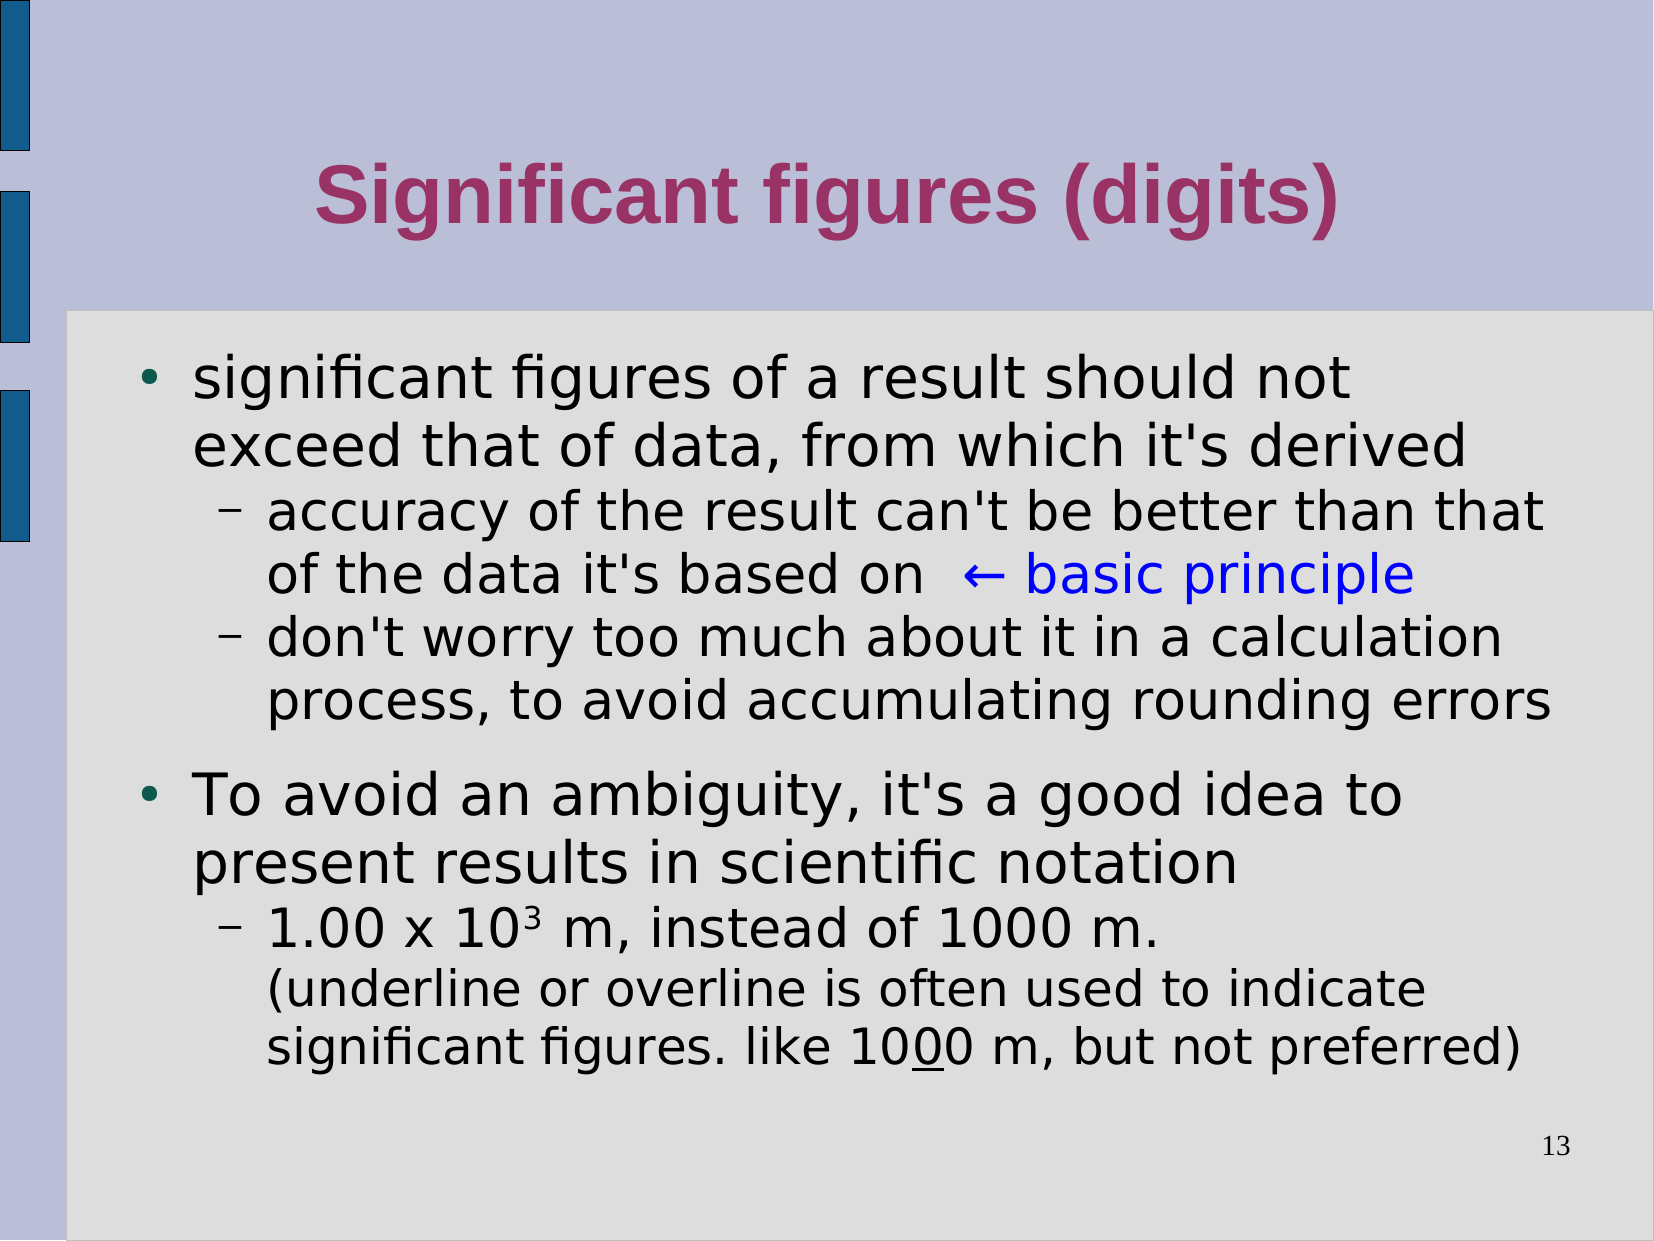

# Significant figures (digits)
significant figures of a result should not exceed that of data, from which it's derived
accuracy of the result can't be better than that of the data it's based on ← basic principle
don't worry too much about it in a calculation process, to avoid accumulating rounding errors
To avoid an ambiguity, it's a good idea to present results in scientific notation
1.00 x 103 m, instead of 1000 m.
(underline or overline is often used to indicate significant figures. like 1000 m, but not preferred)
13